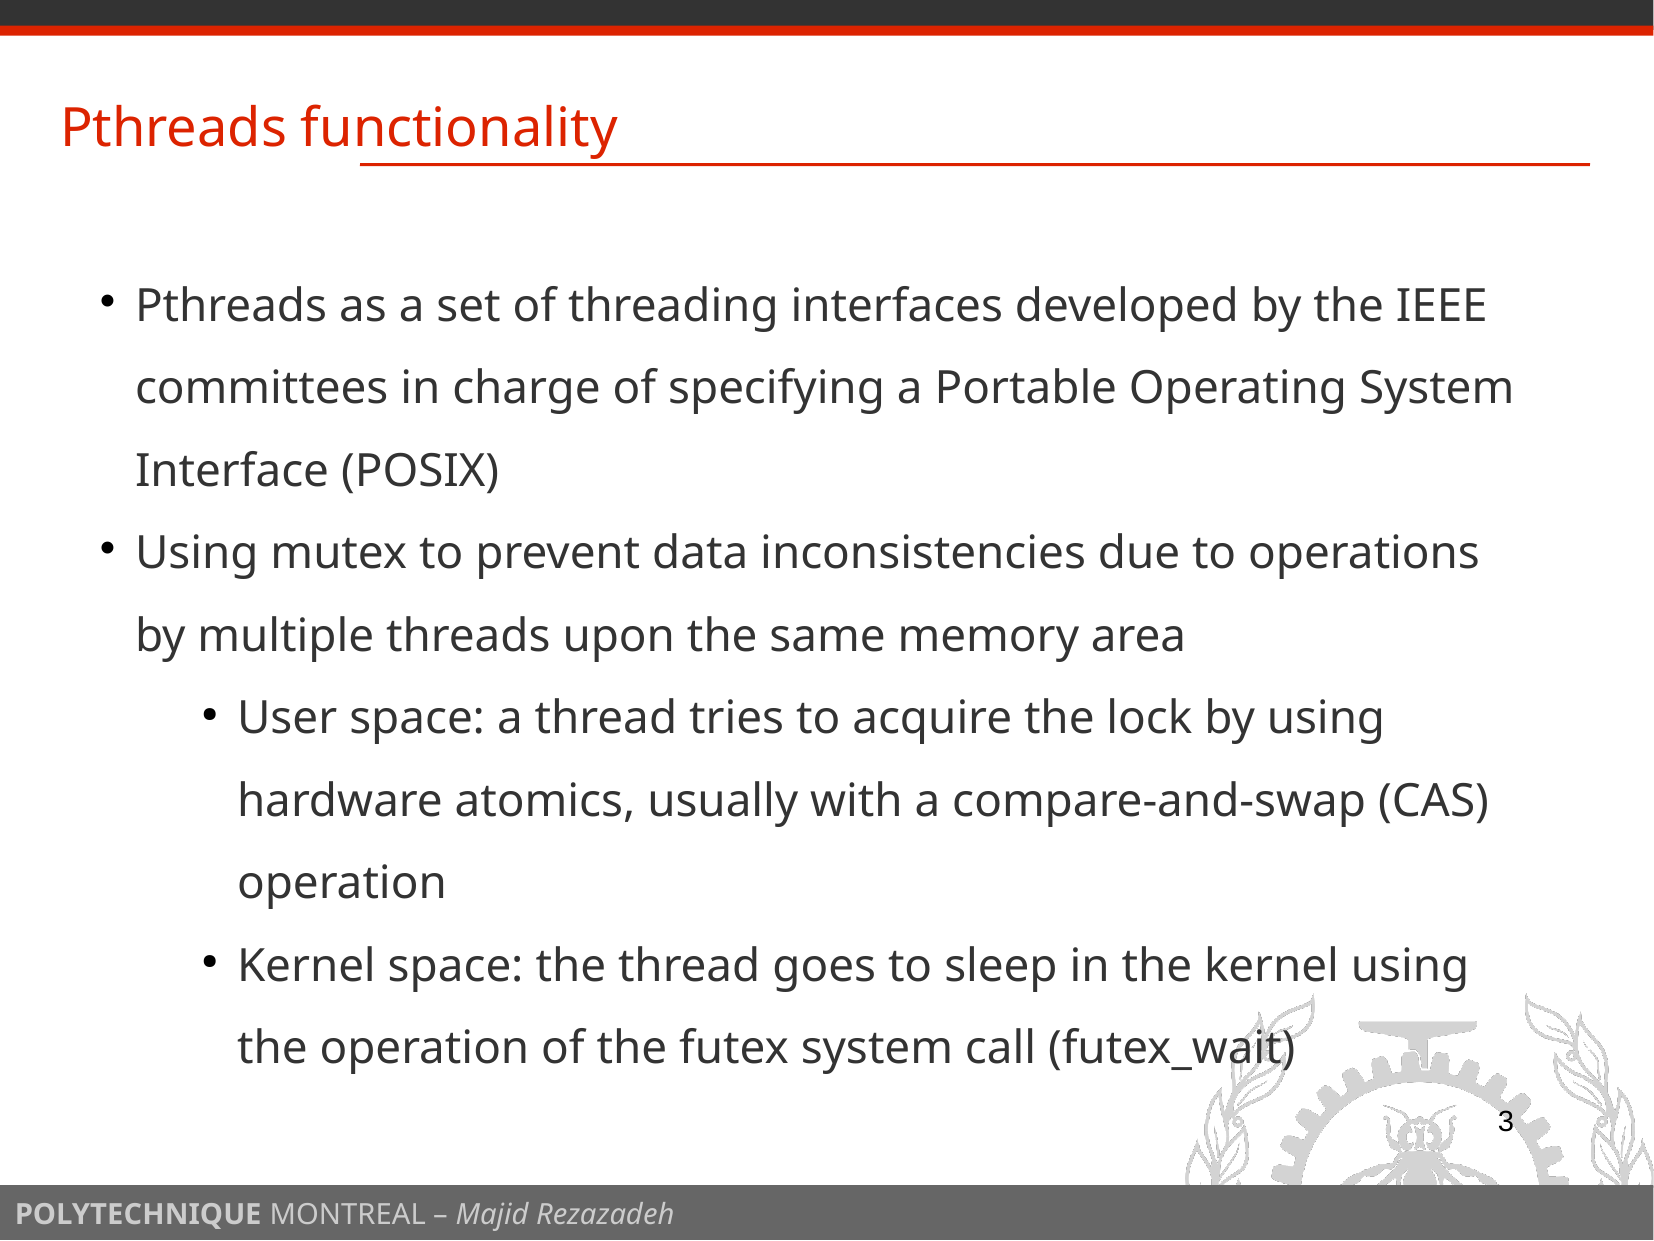

Pthreads functionality
Pthreads as a set of threading interfaces developed by the IEEE committees in charge of specifying a Portable Operating System Interface (POSIX)
Using mutex to prevent data inconsistencies due to operations by multiple threads upon the same memory area
User space: a thread tries to acquire the lock by using hardware atomics, usually with a compare-and-swap (CAS) operation
Kernel space: the thread goes to sleep in the kernel using the operation of the futex system call (futex_wait)
3
POLYTECHNIQUE MONTREAL – Majid Rezazadeh